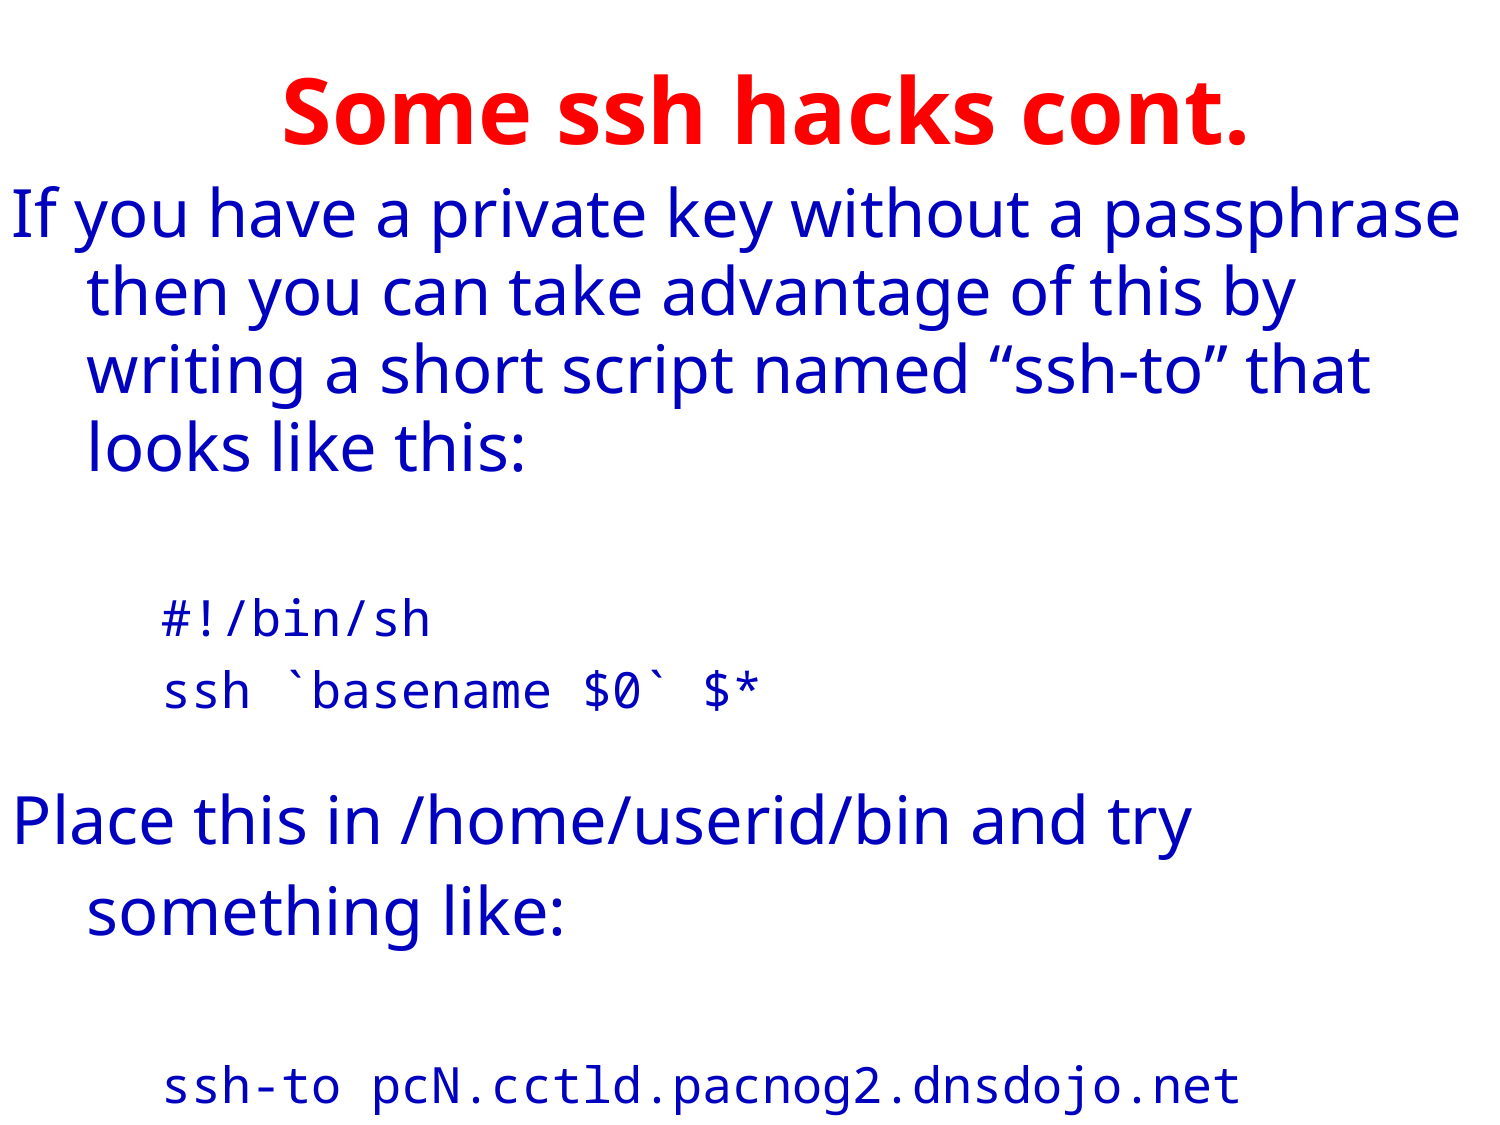

Some ssh hacks cont.
# If you have a private key without a passphrase then you can take advantage of this by writing a short script named “ssh-to” that looks like this:
#!/bin/sh
ssh `basename $0` $*
Place this in /home/userid/bin and try something like:
ssh-to pcN.cctld.pacnog2.dnsdojo.net
ssh-to pcN.cctld.pacnog2.dnsdojo.net uptime